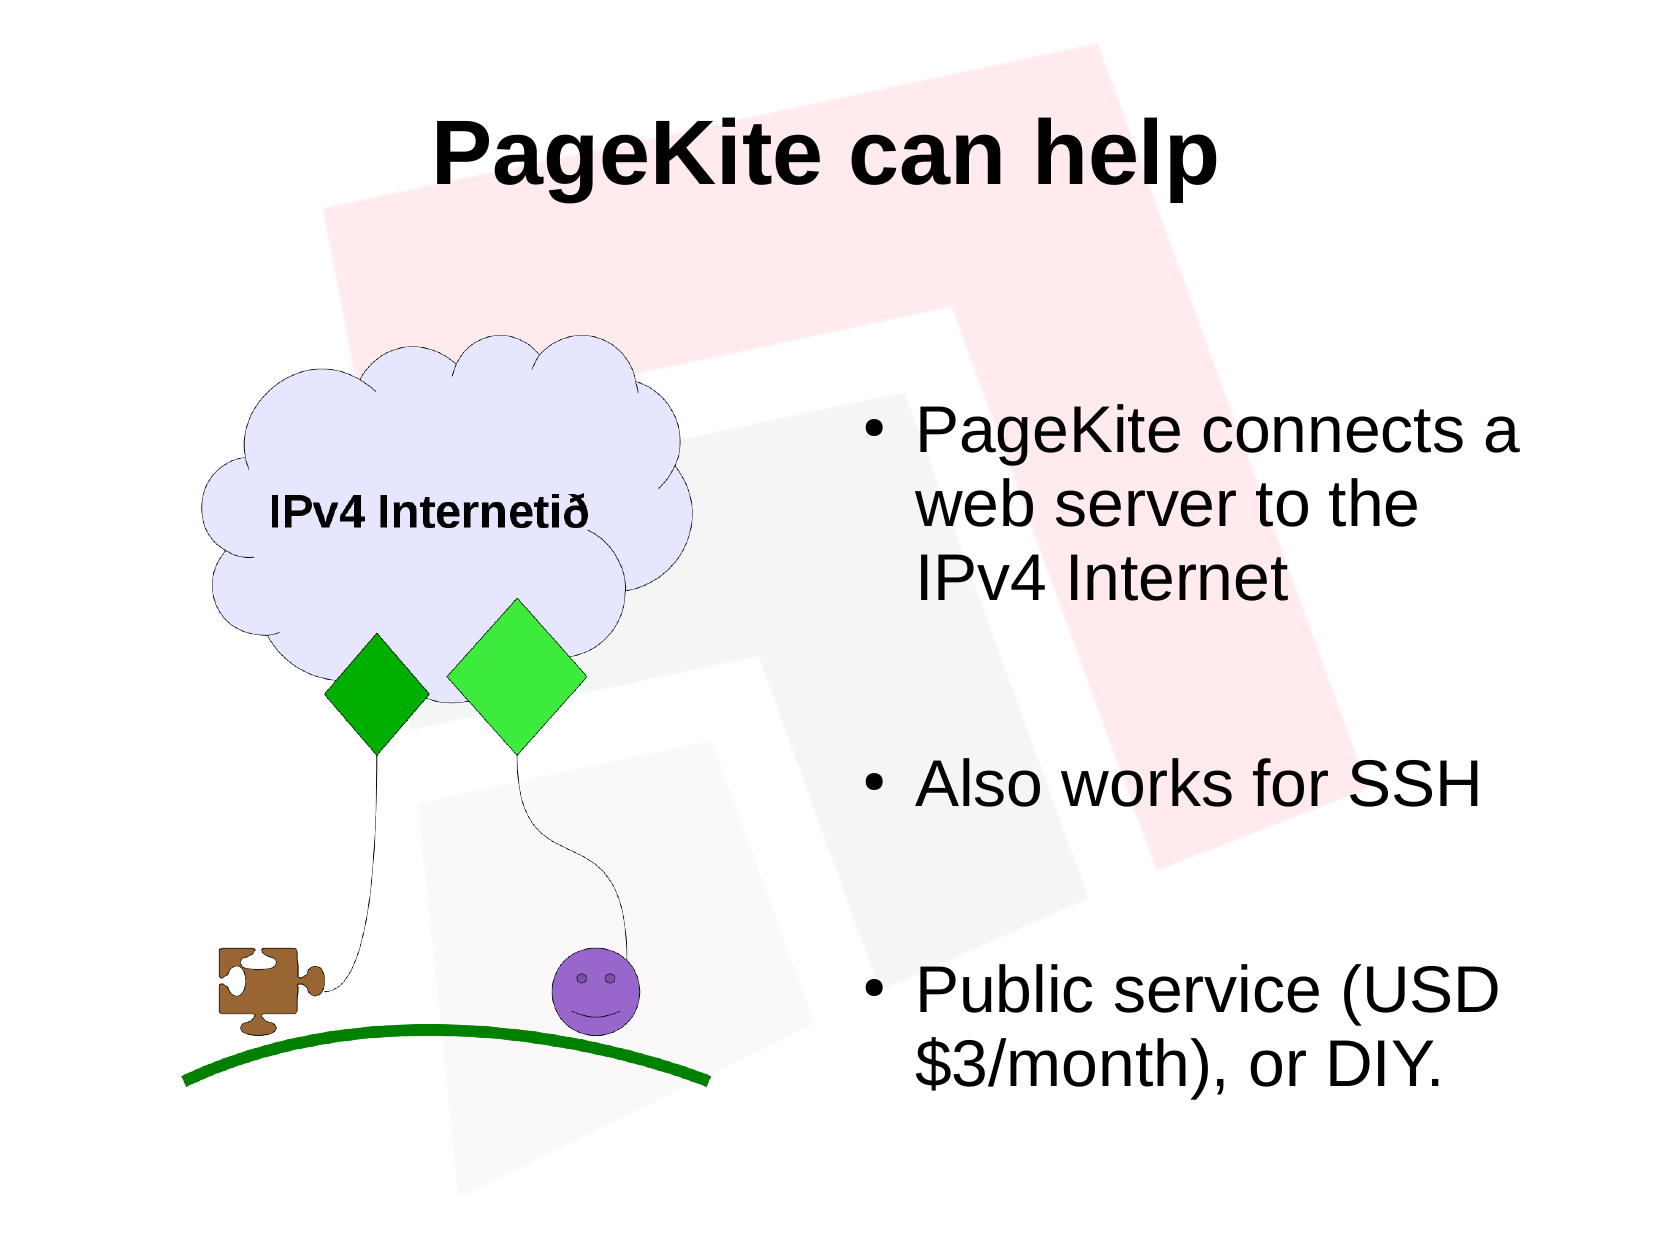

PageKite can help
#
PageKite connects a web server to the IPv4 Internet
Also works for SSH
Public service (USD $3/month), or DIY.